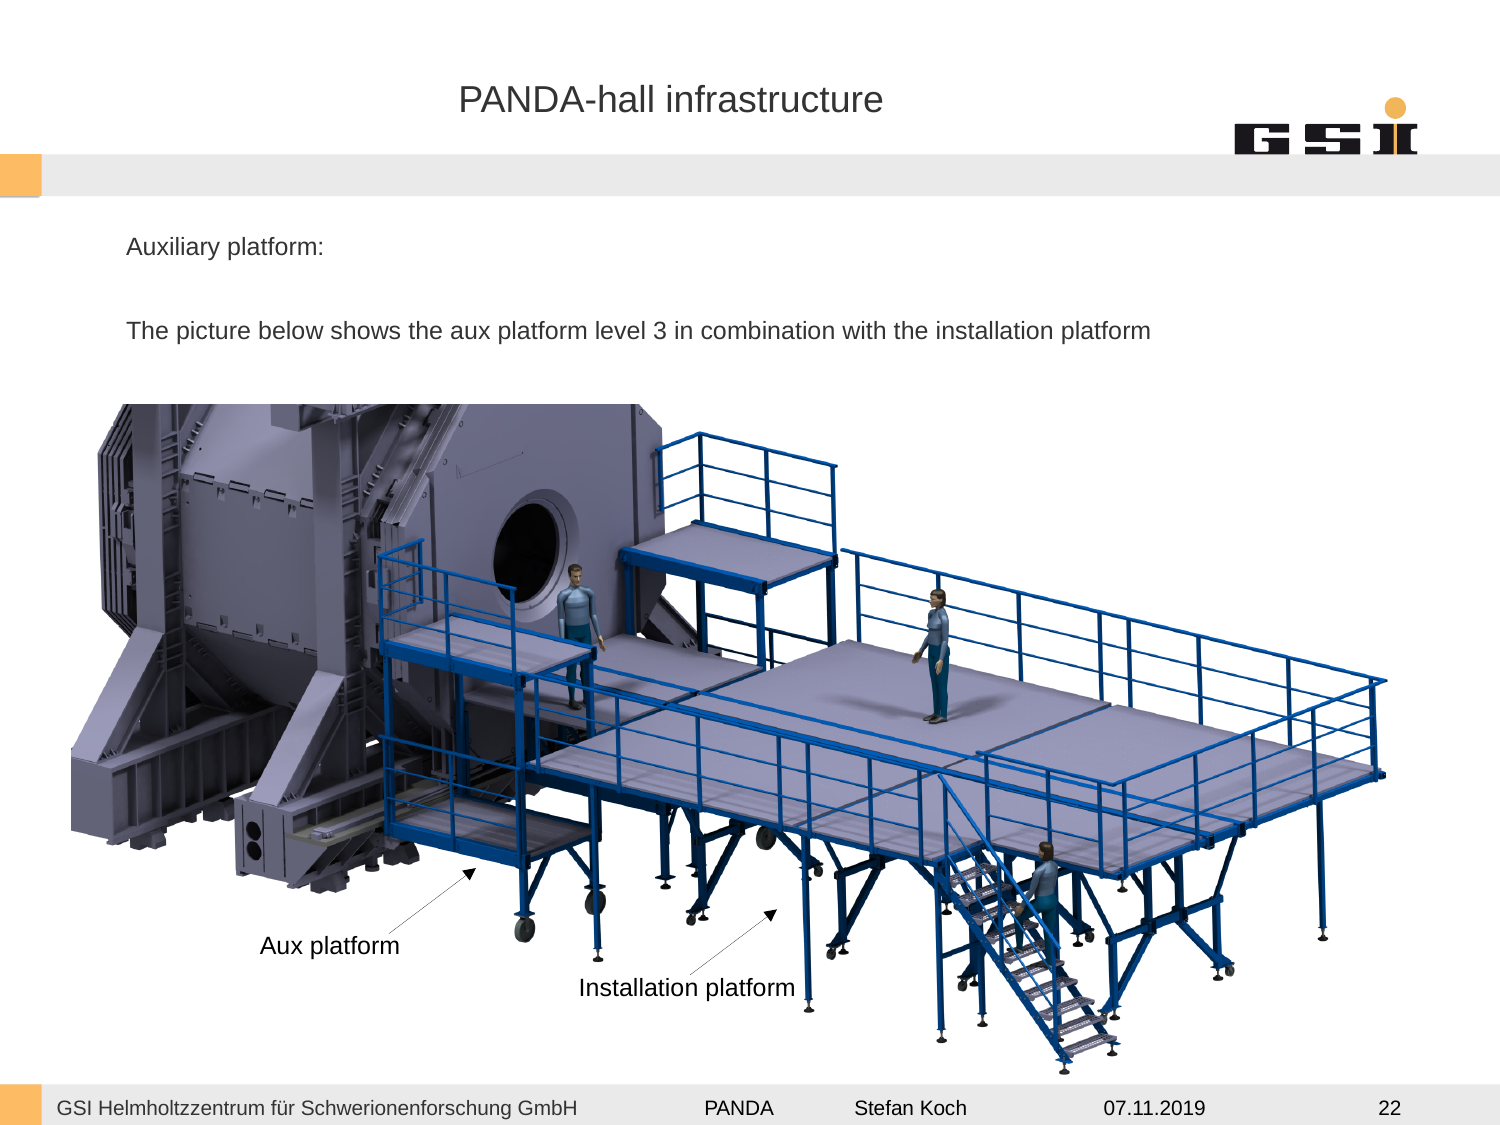

PANDA-hall infrastructure
Auxiliary platform:
The picture below shows the aux platform level 3 in combination with the installation platform
Aux platform
Installation platform